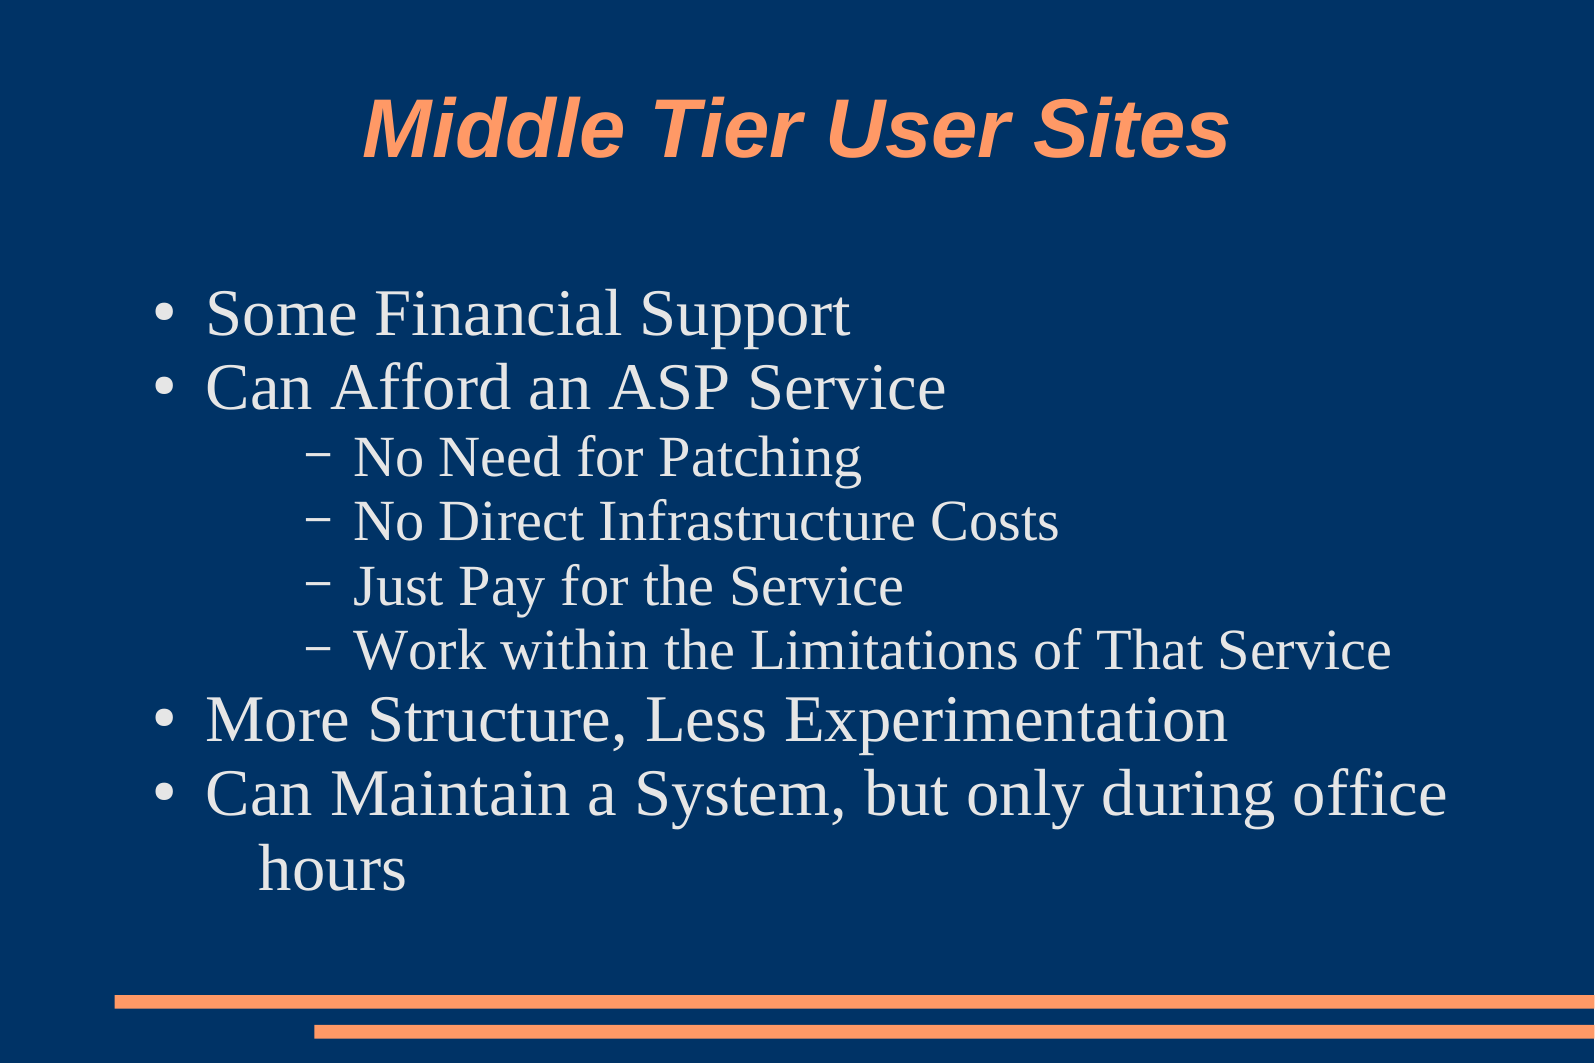

Middle Tier User Sites
# Some Financial Support
Can Afford an ASP Service
No Need for Patching
No Direct Infrastructure Costs
Just Pay for the Service
Work within the Limitations of That Service
More Structure, Less Experimentation
Can Maintain a System, but only during office hours